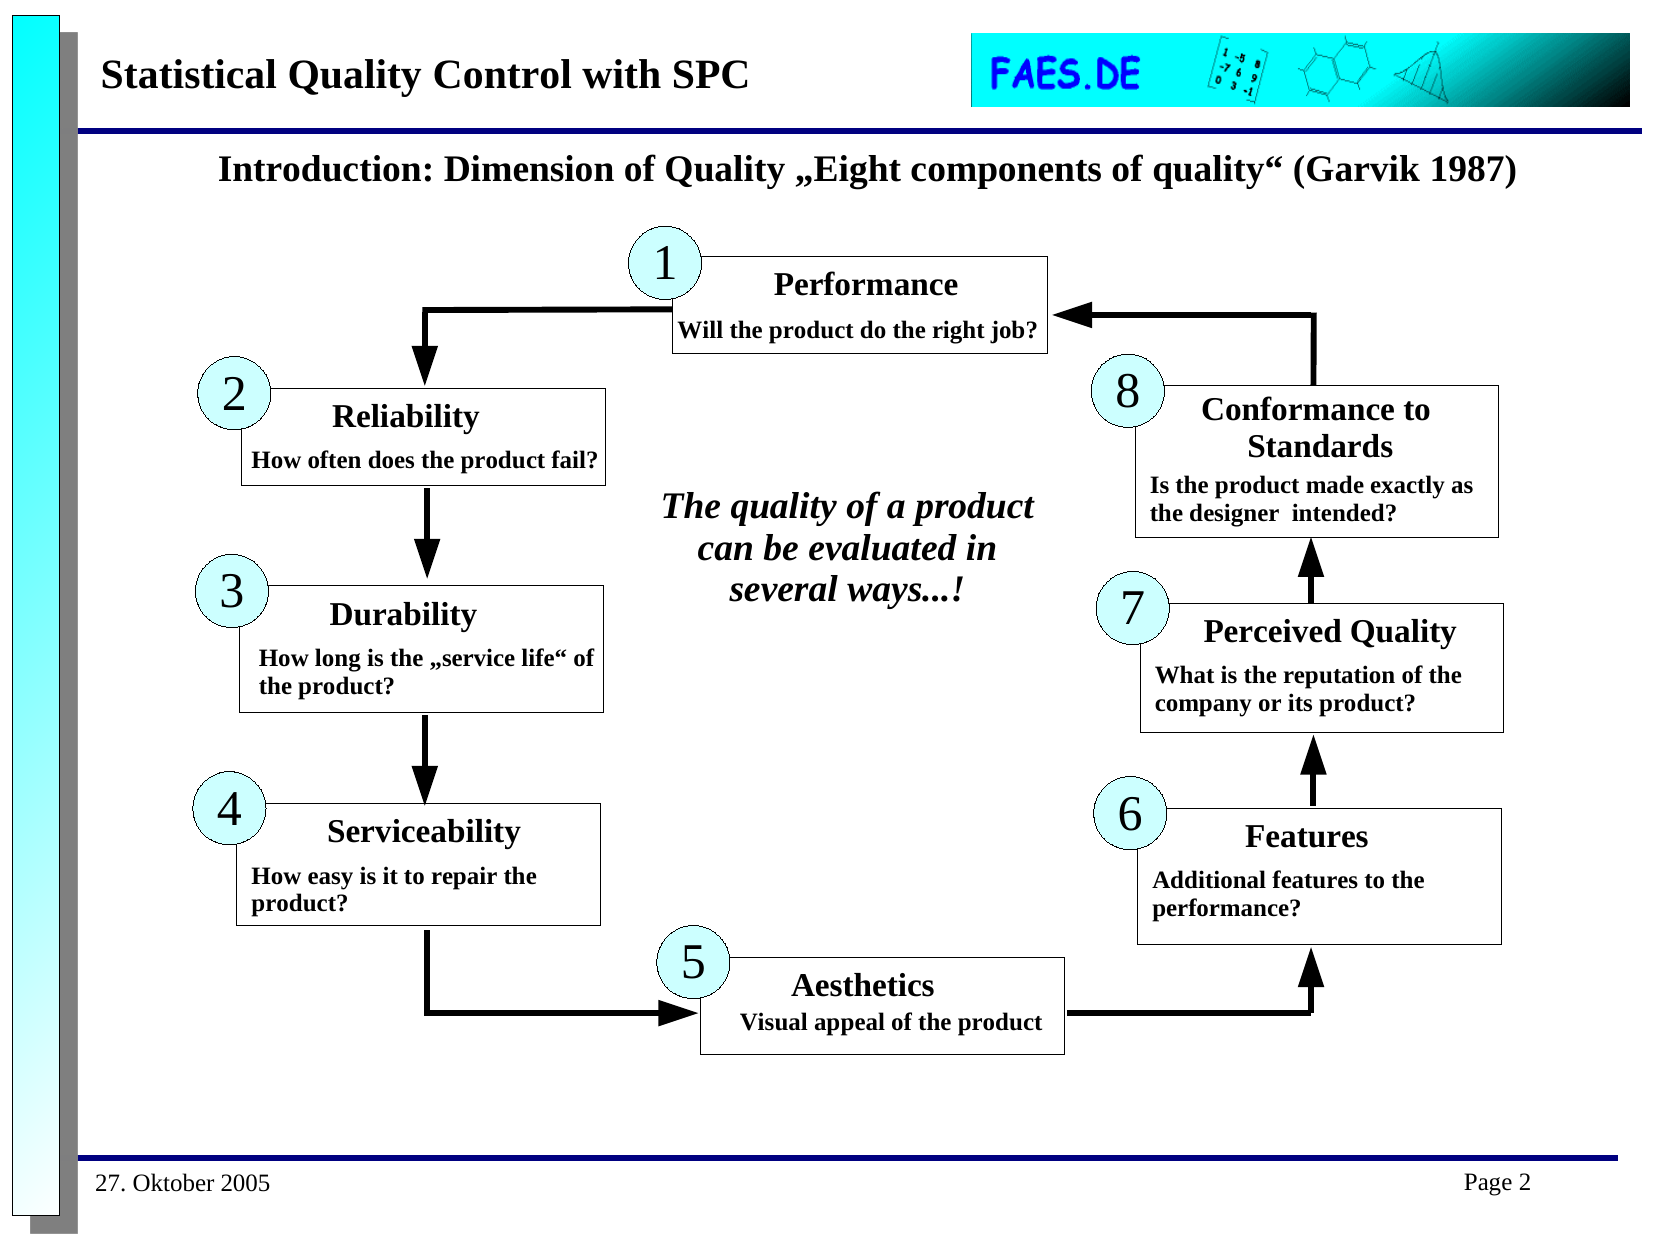

Statistical Quality Control with SPC
Introduction: Dimension of Quality „Eight components of quality“ (Garvik 1987)
1
Performance
Will the product do the right job?
8
2
Conformance to
Standards
Reliability
How often does the product fail?
Is the product made exactly as
the designer intended?
The quality of a product
can be evaluated in several ways...!
3
7
Durability
Perceived Quality
How long is the „service life“ of
the product?
What is the reputation of the
company or its product?
4
6
Serviceability
Features
How easy is it to repair the
product?
Additional features to the
performance?
5
Aesthetics
Visual appeal of the product
Page
27. Oktober 2005